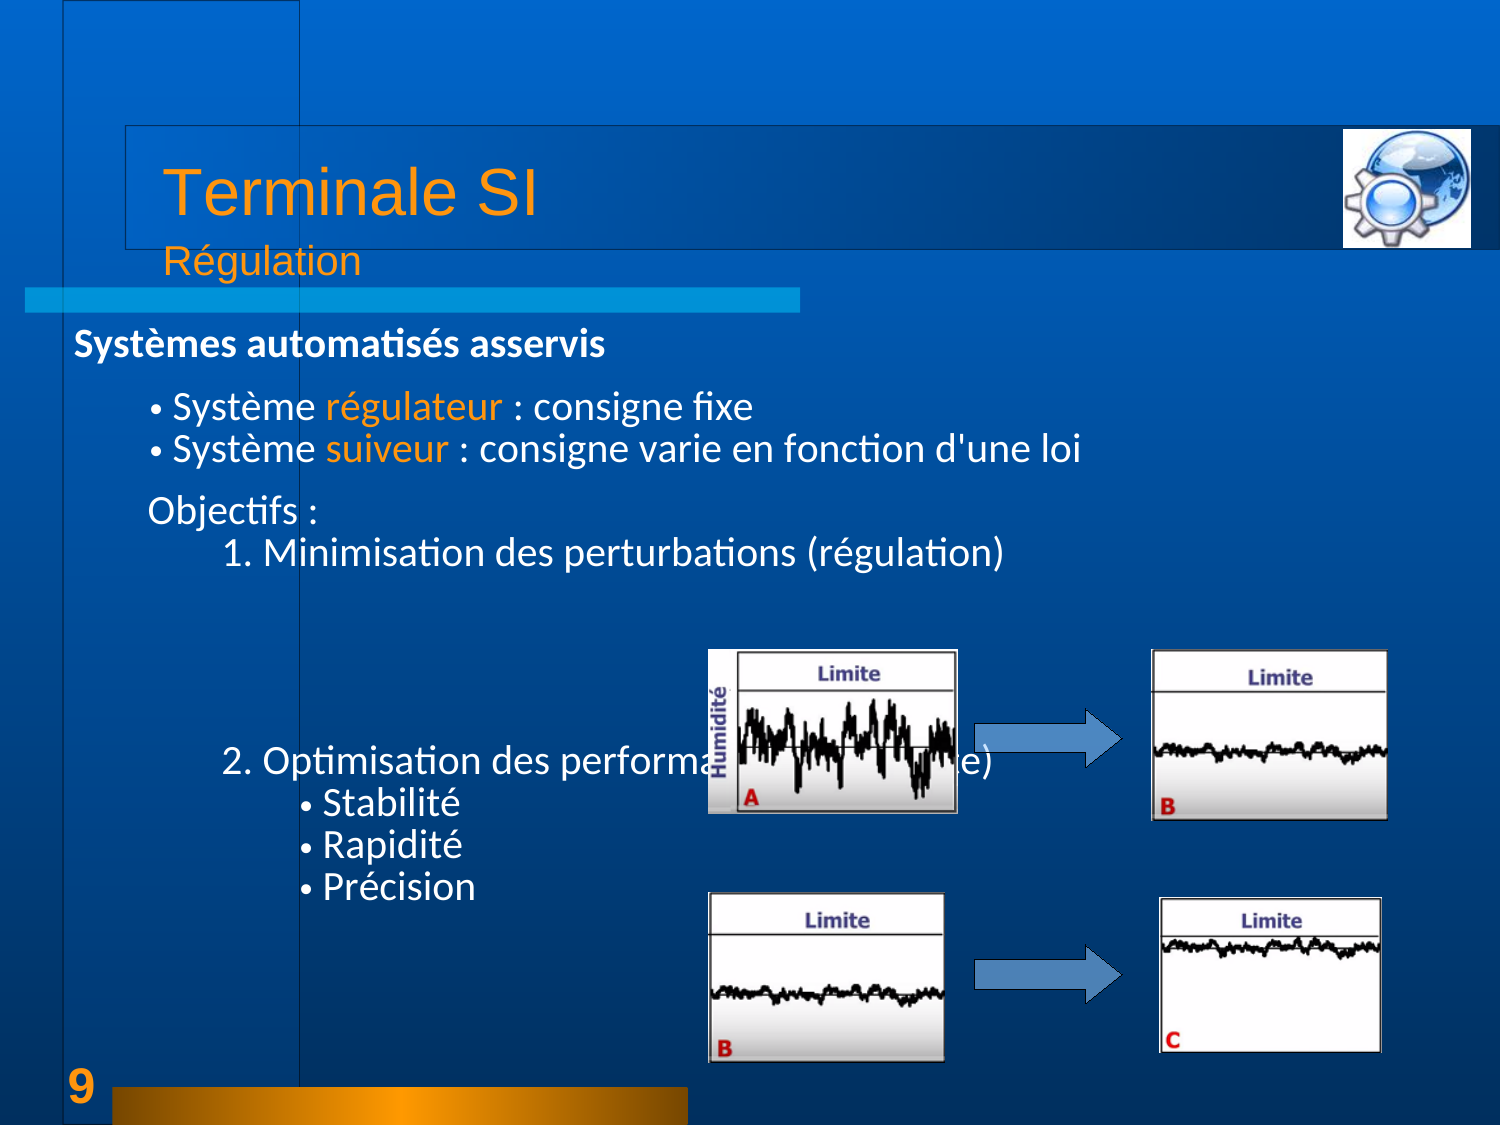

Systèmes automatisés asservis
 Système régulateur : consigne fixe
 Système suiveur : consigne varie en fonction d'une loi
	Objectifs :
		1. Minimisation des perturbations (régulation)
		2. Optimisation des performances (poursuite)
 Stabilité
 Rapidité
 Précision